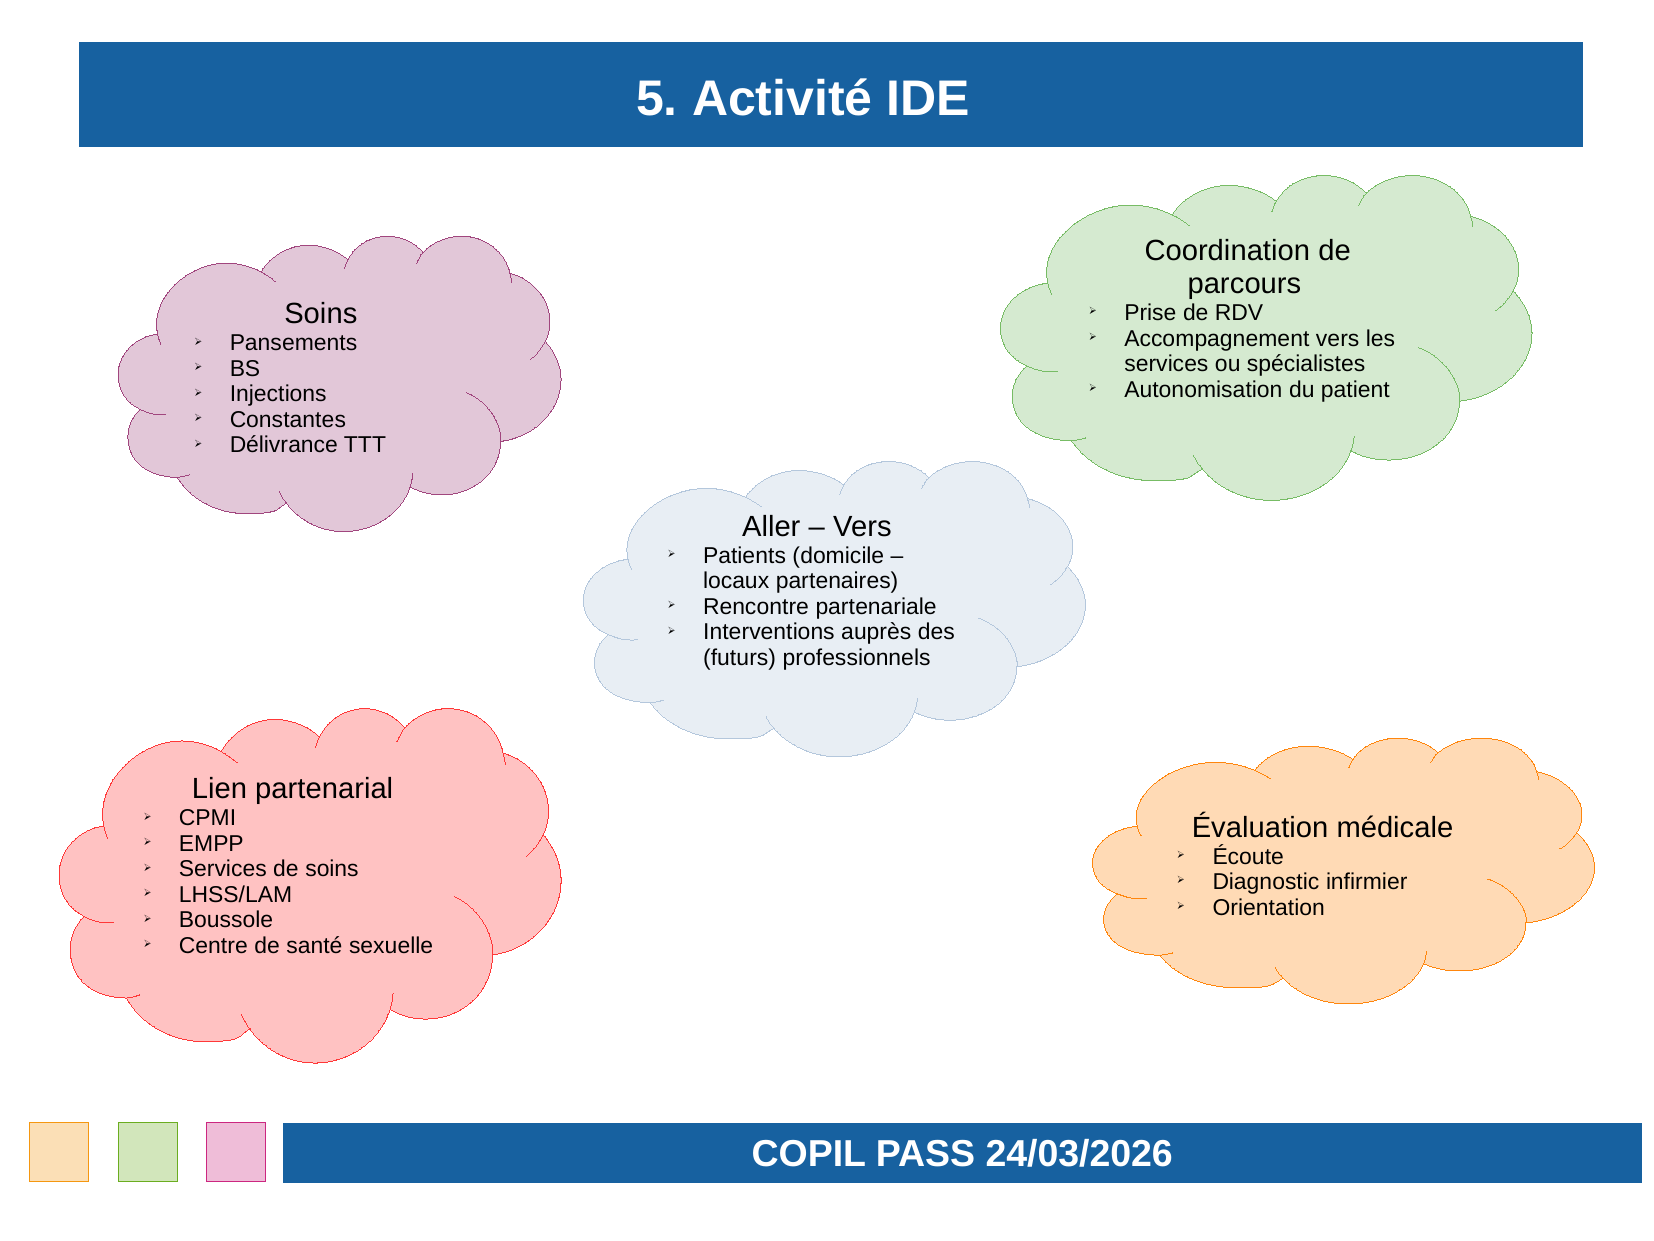

# 5. Activité IDE
Coordination de parcours
Prise de RDV
Accompagnement vers les services ou spécialistes
Autonomisation du patient
Soins
Pansements
BS
Injections
Constantes
Délivrance TTT
Aller – Vers
Patients (domicile – locaux partenaires)
Rencontre partenariale
Interventions auprès des (futurs) professionnels
Lien partenarial
CPMI
EMPP
Services de soins
LHSS/LAM
Boussole
Centre de santé sexuelle
Évaluation médicale
Écoute
Diagnostic infirmier
Orientation
COPIL PASS 24/03/2026